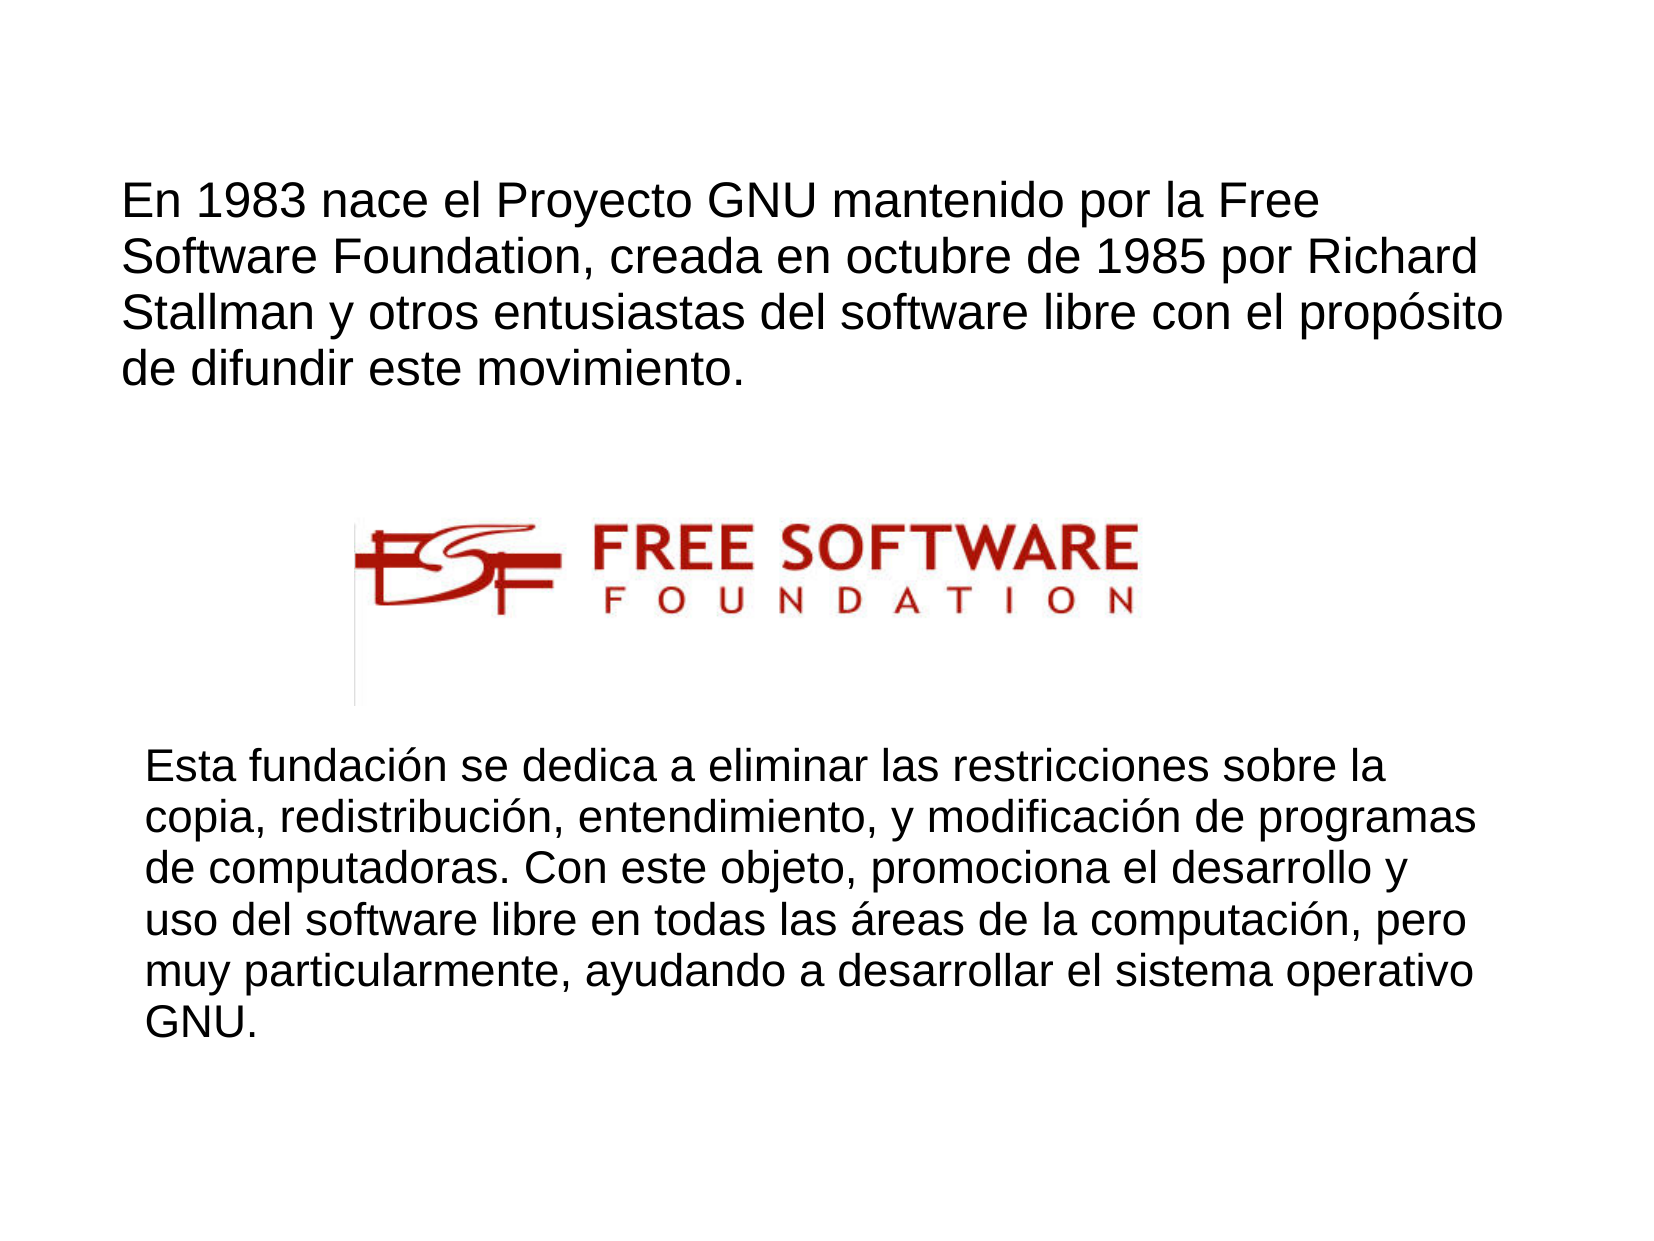

En 1983 nace el Proyecto GNU mantenido por la Free Software Foundation, creada en octubre de 1985 por Richard Stallman y otros entusiastas del software libre con el propósito de difundir este movimiento.
Esta fundación se dedica a eliminar las restricciones sobre la copia, redistribución, entendimiento, y modificación de programas de computadoras. Con este objeto, promociona el desarrollo y uso del software libre en todas las áreas de la computación, pero muy particularmente, ayudando a desarrollar el sistema operativo GNU.